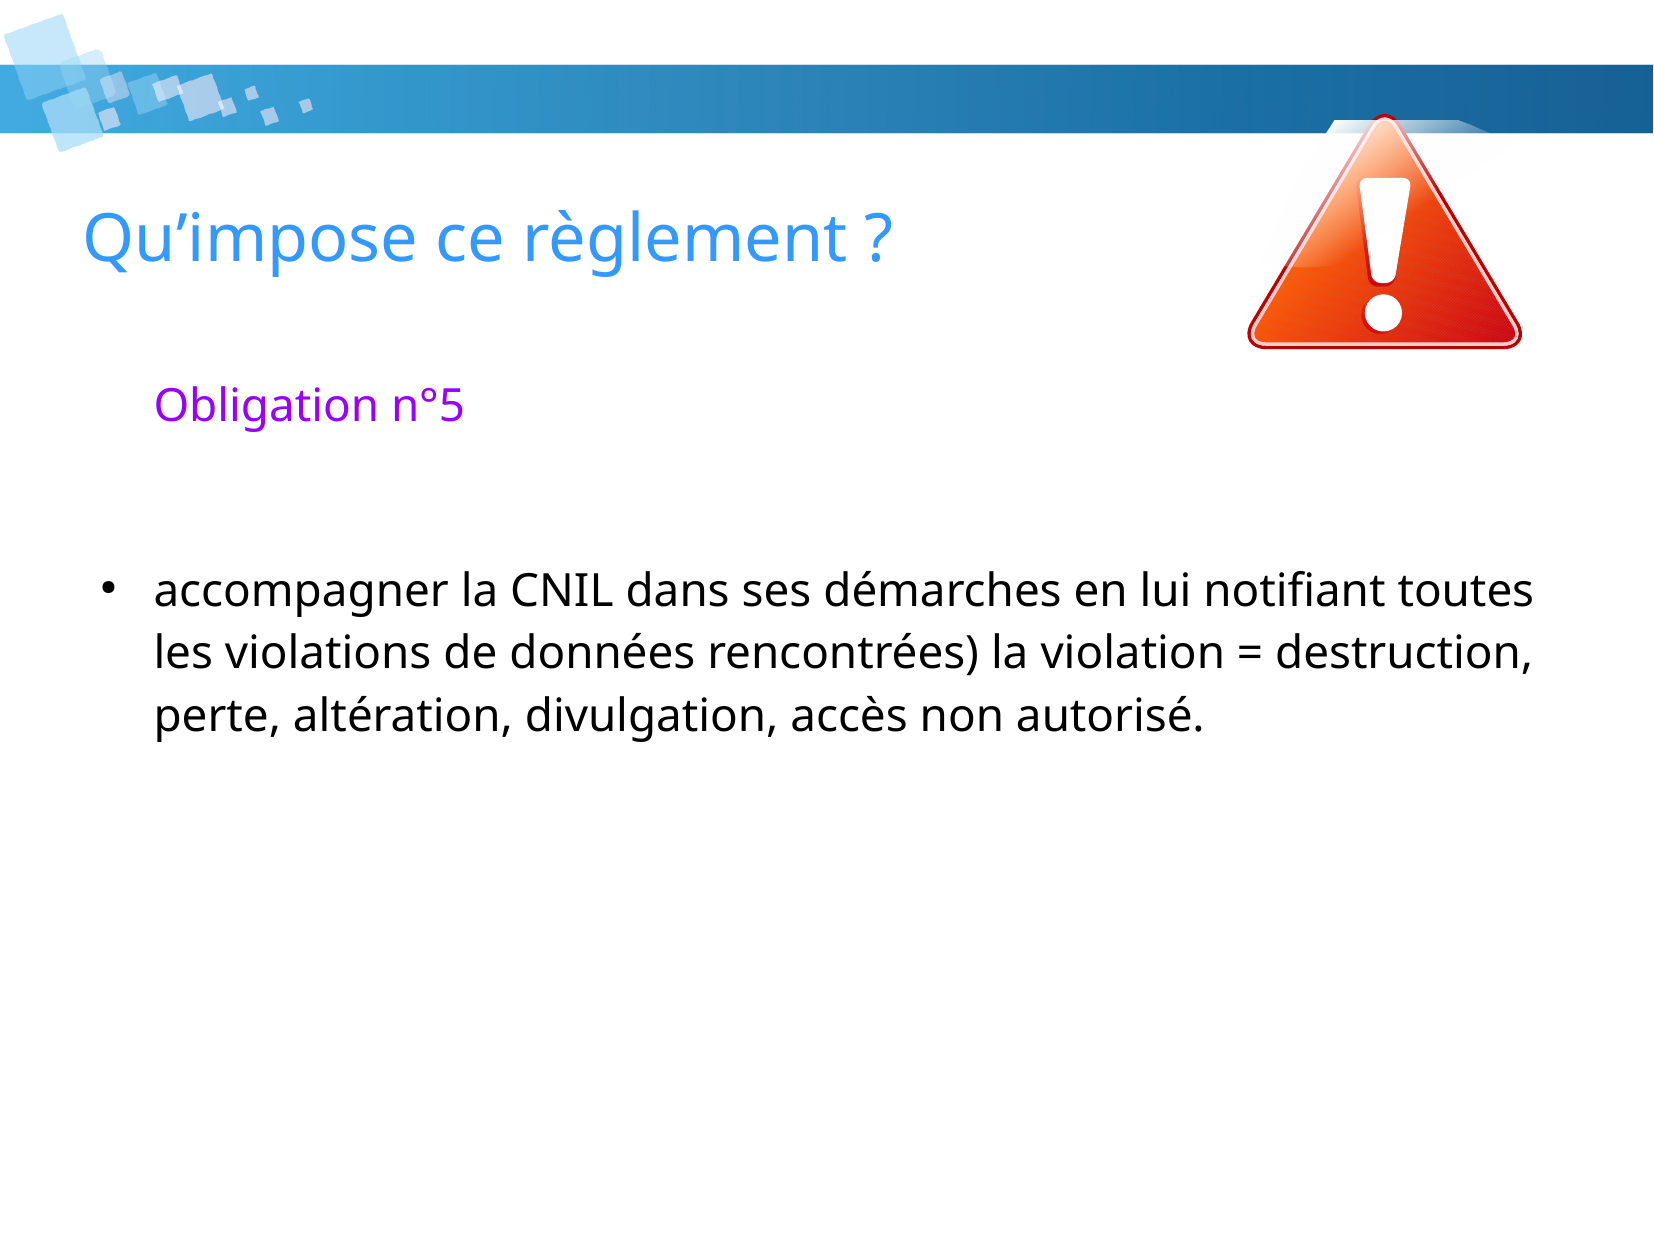

# Qu’impose ce règlement ?
Obligation n°5
accompagner la CNIL dans ses démarches en lui notifiant toutes les violations de données rencontrées) la violation = destruction, perte, altération, divulgation, accès non autorisé.